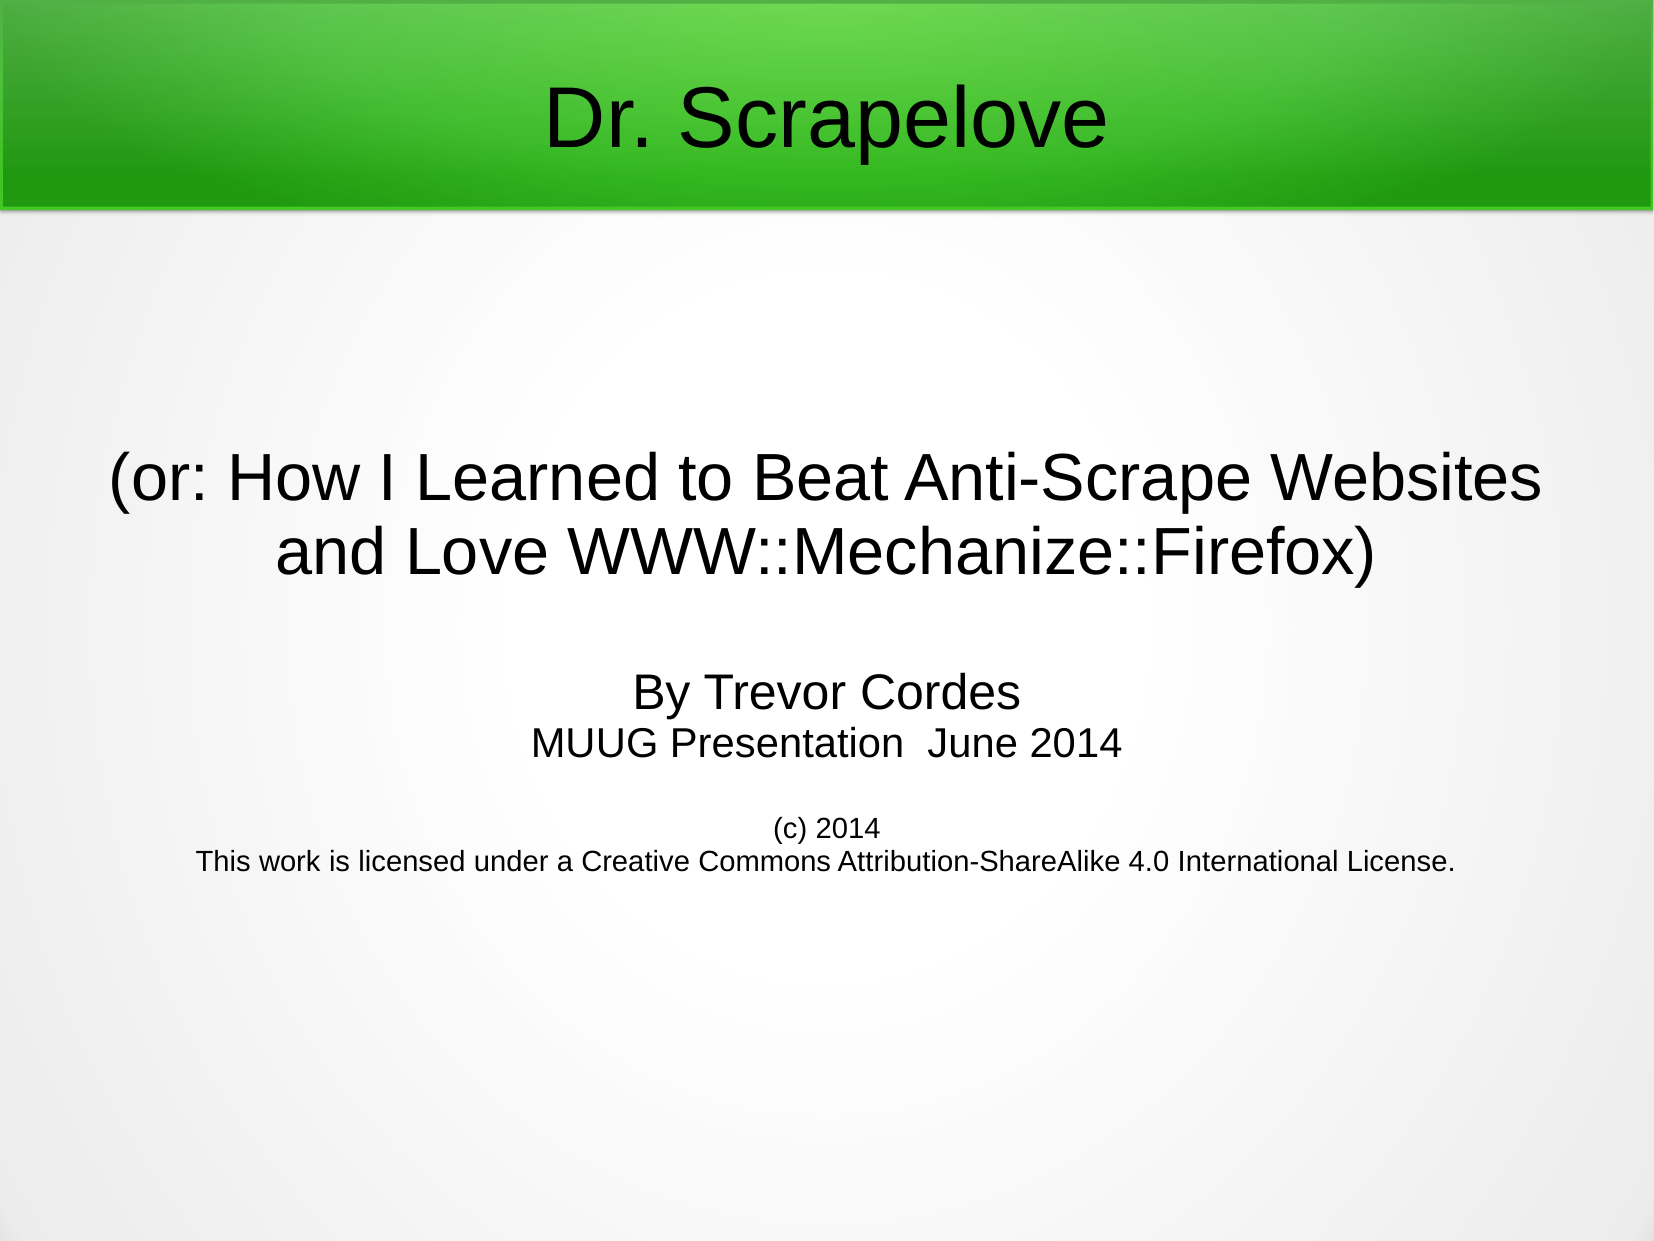

# Dr. Scrapelove
(or: How I Learned to Beat Anti-Scrape Websites and Love WWW::Mechanize::Firefox)
By Trevor Cordes
MUUG Presentation June 2014
(c) 2014
This work is licensed under a Creative Commons Attribution-ShareAlike 4.0 International License.